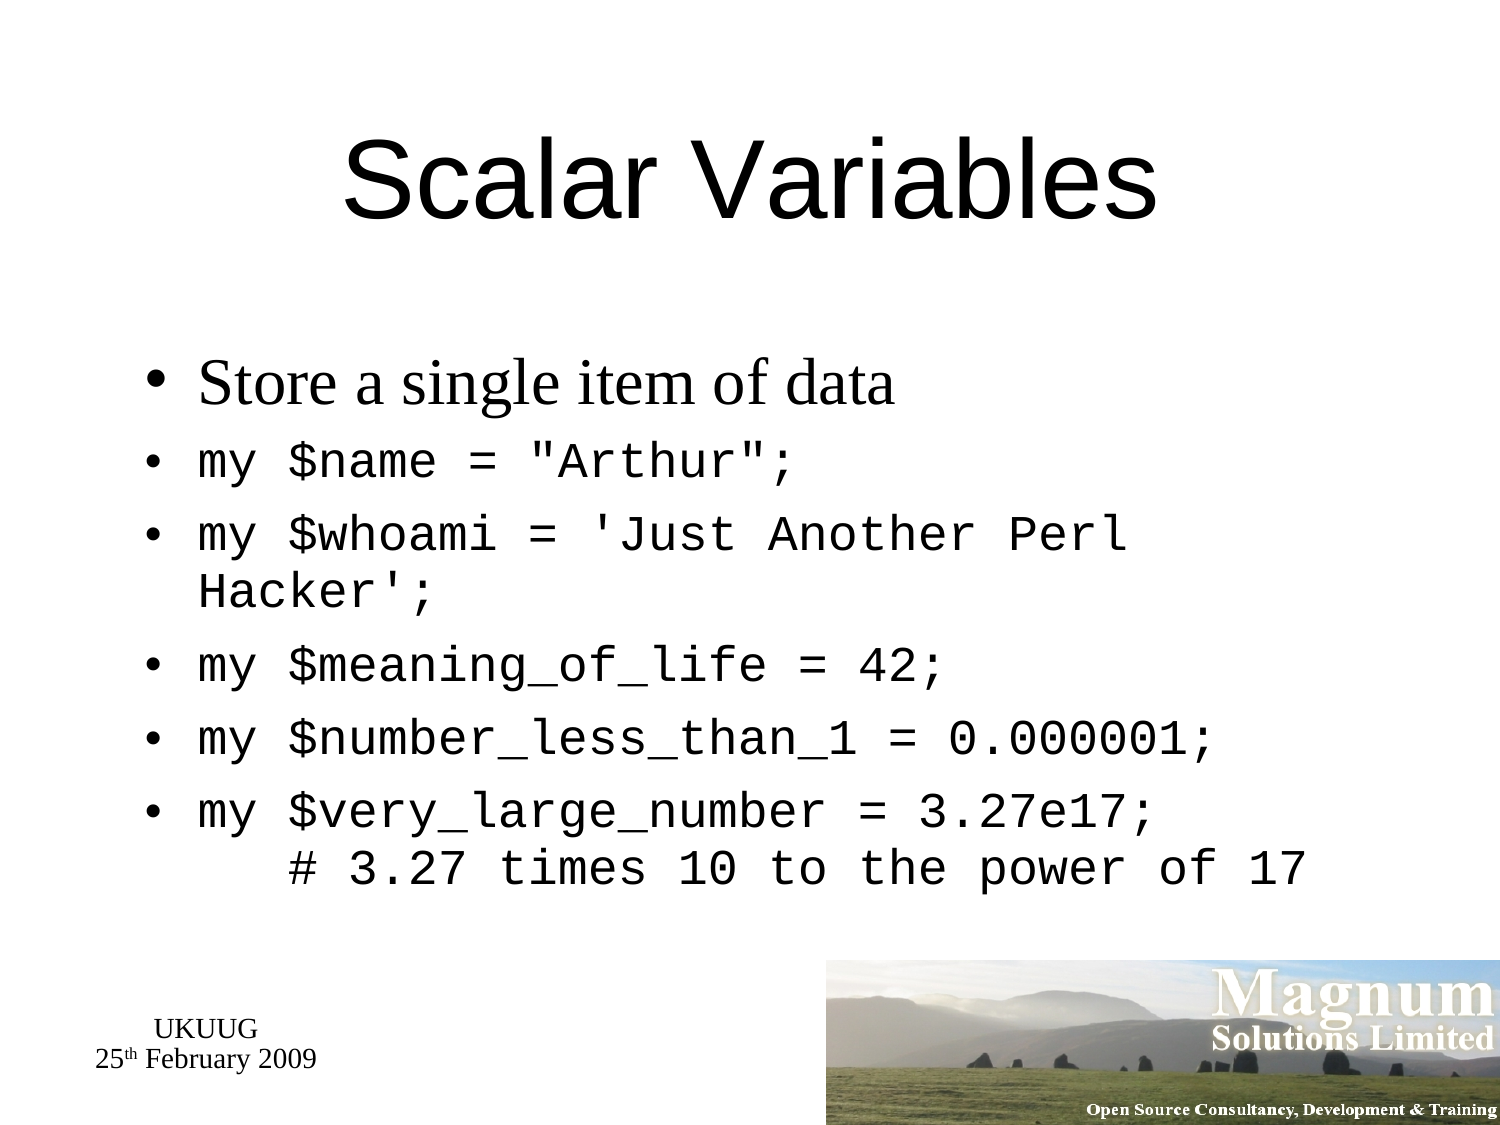

# Scalar Variables
Store a single item of data
my $name = "Arthur";
my $whoami = 'Just Another Perl Hacker';
my $meaning_of_life = 42;
my $number_less_than_1 = 0.000001;
my $very_large_number = 3.27e17;
 # 3.27 times 10 to the power of 17
23